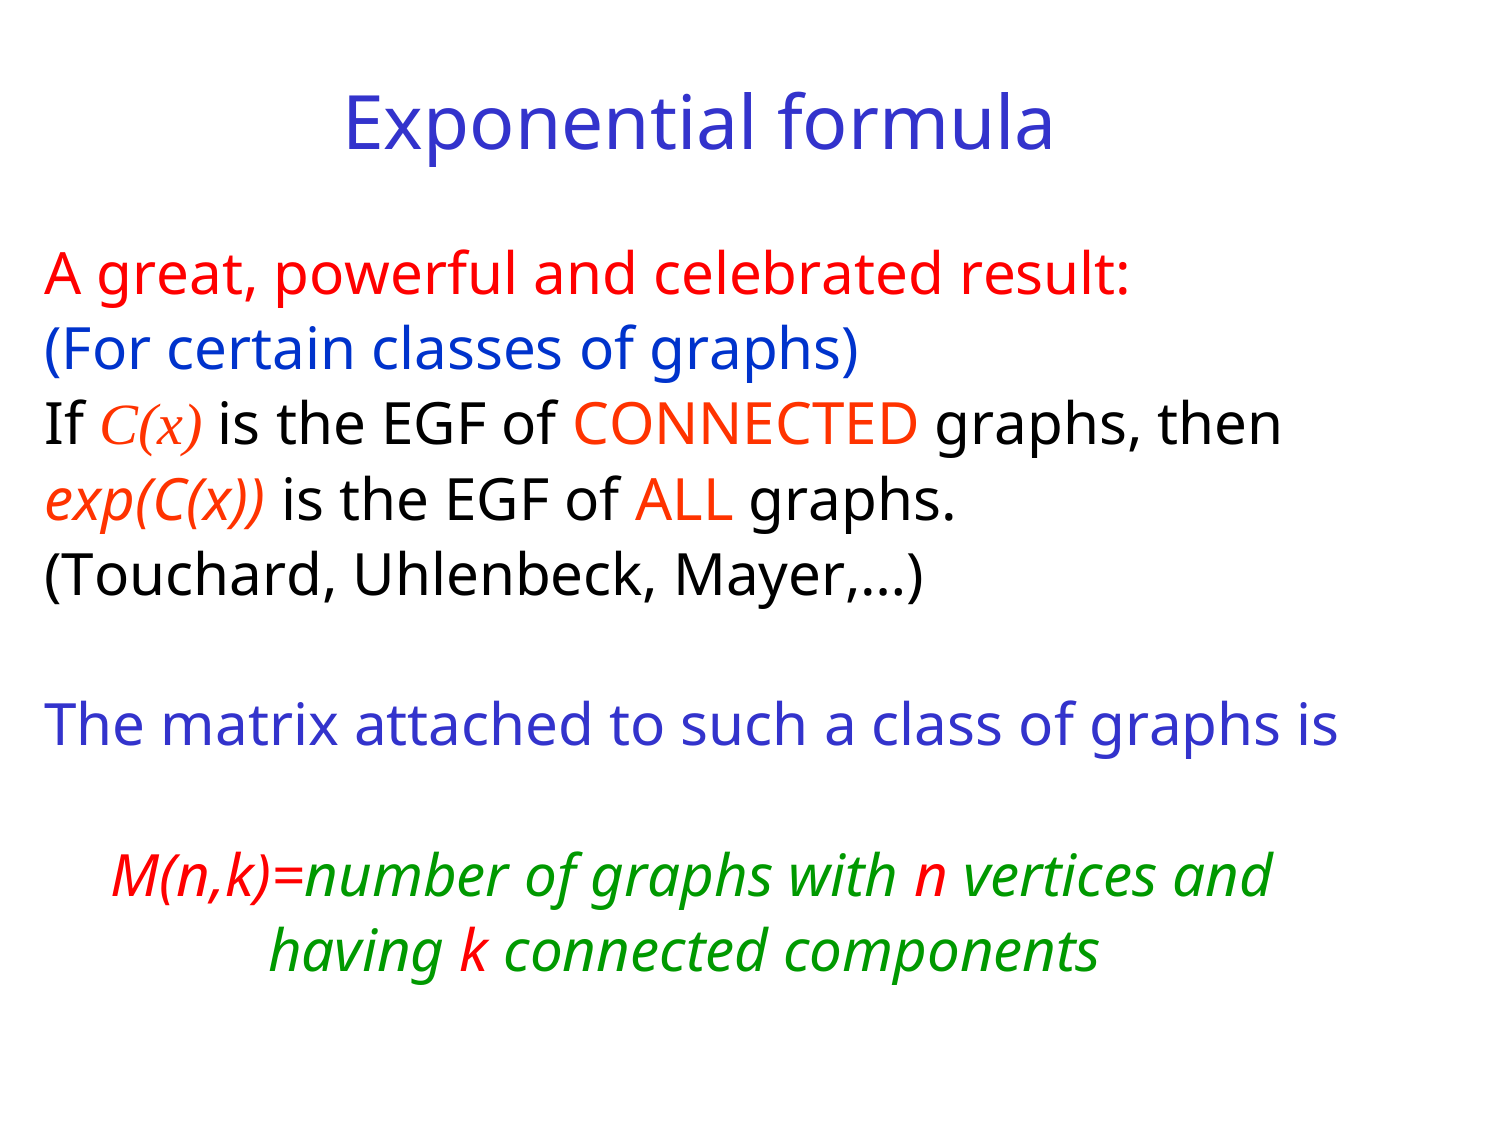

Exponential formula
A great, powerful and celebrated result:
(For certain classes of graphs)
If C(x) is the EGF of CONNECTED graphs, then
exp(C(x)) is the EGF of ALL graphs.
(Touchard, Uhlenbeck, Mayer,…)
The matrix attached to such a class of graphs is
M(n,k)=number of graphs with n vertices and
having k connected components